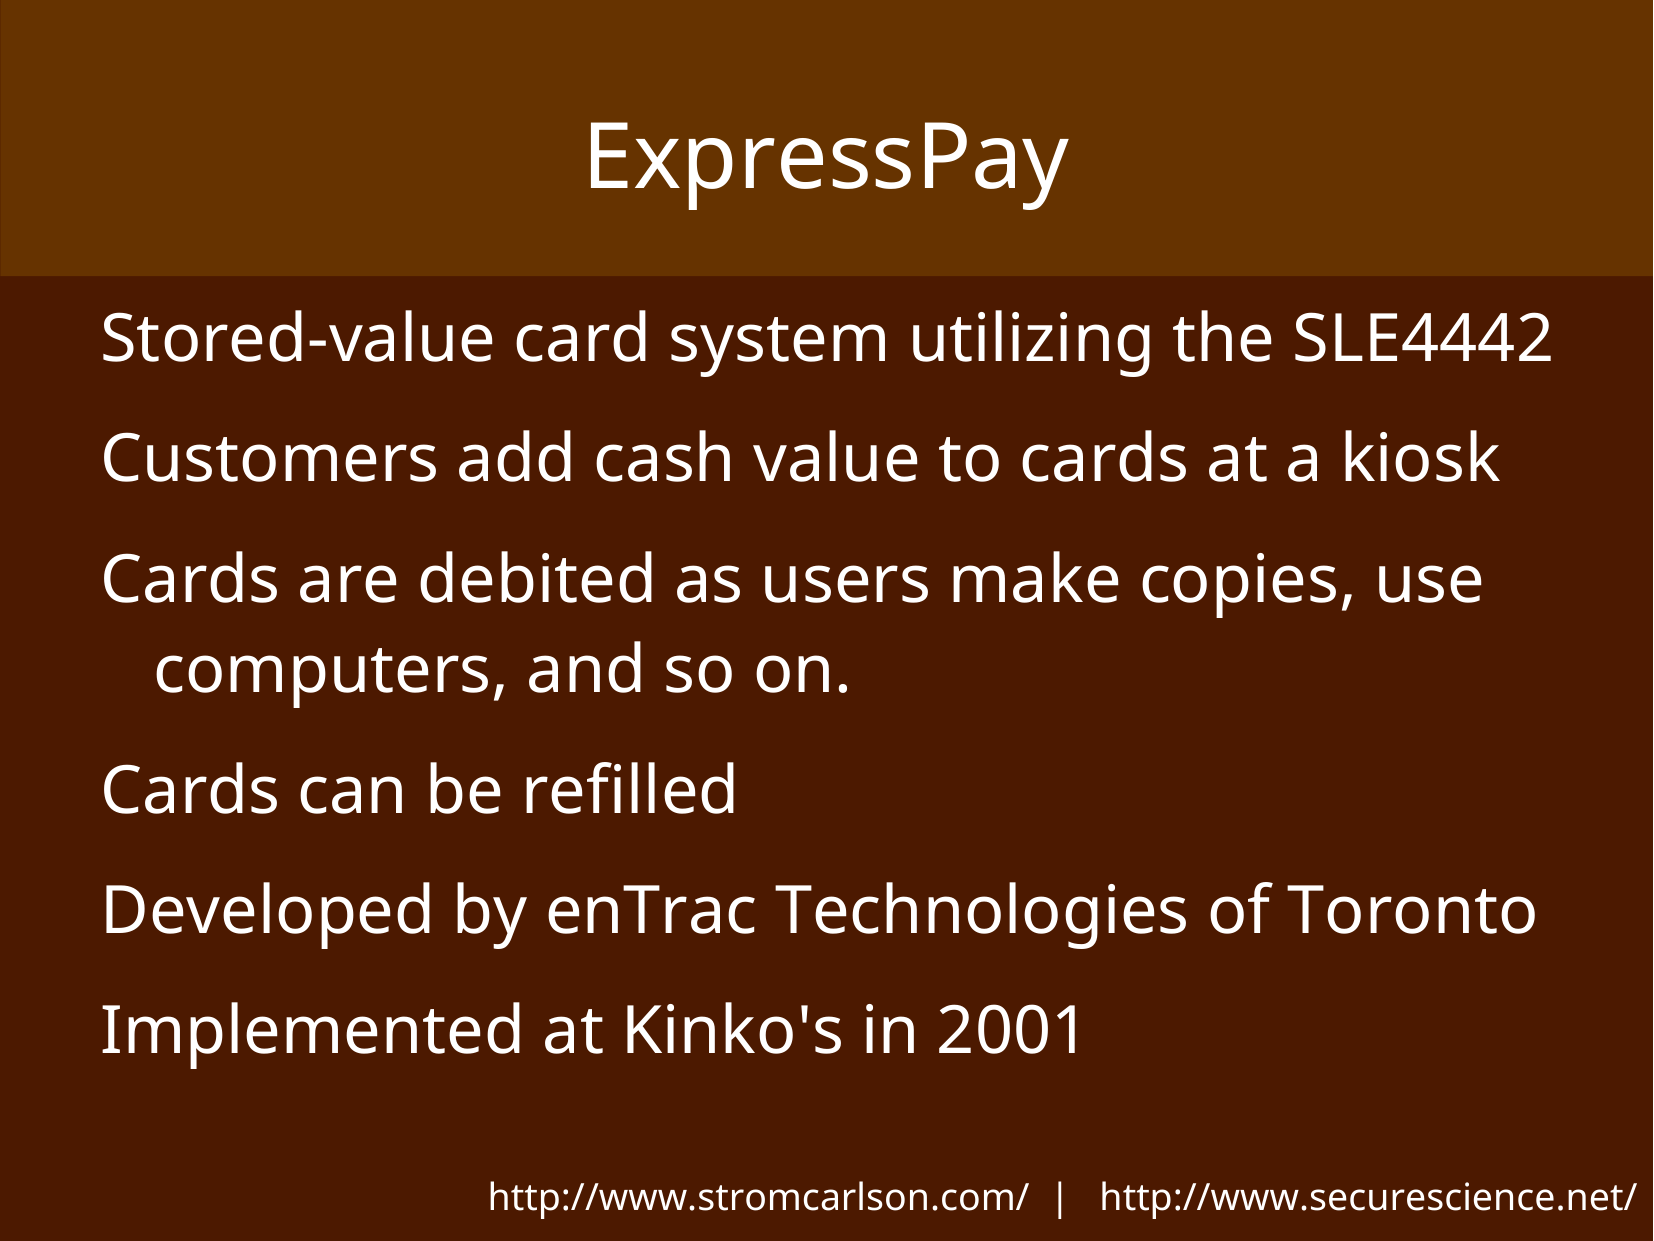

# ExpressPay
Stored-value card system utilizing the SLE4442
Customers add cash value to cards at a kiosk
Cards are debited as users make copies, use computers, and so on.
Cards can be refilled
Developed by enTrac Technologies of Toronto
Implemented at Kinko's in 2001